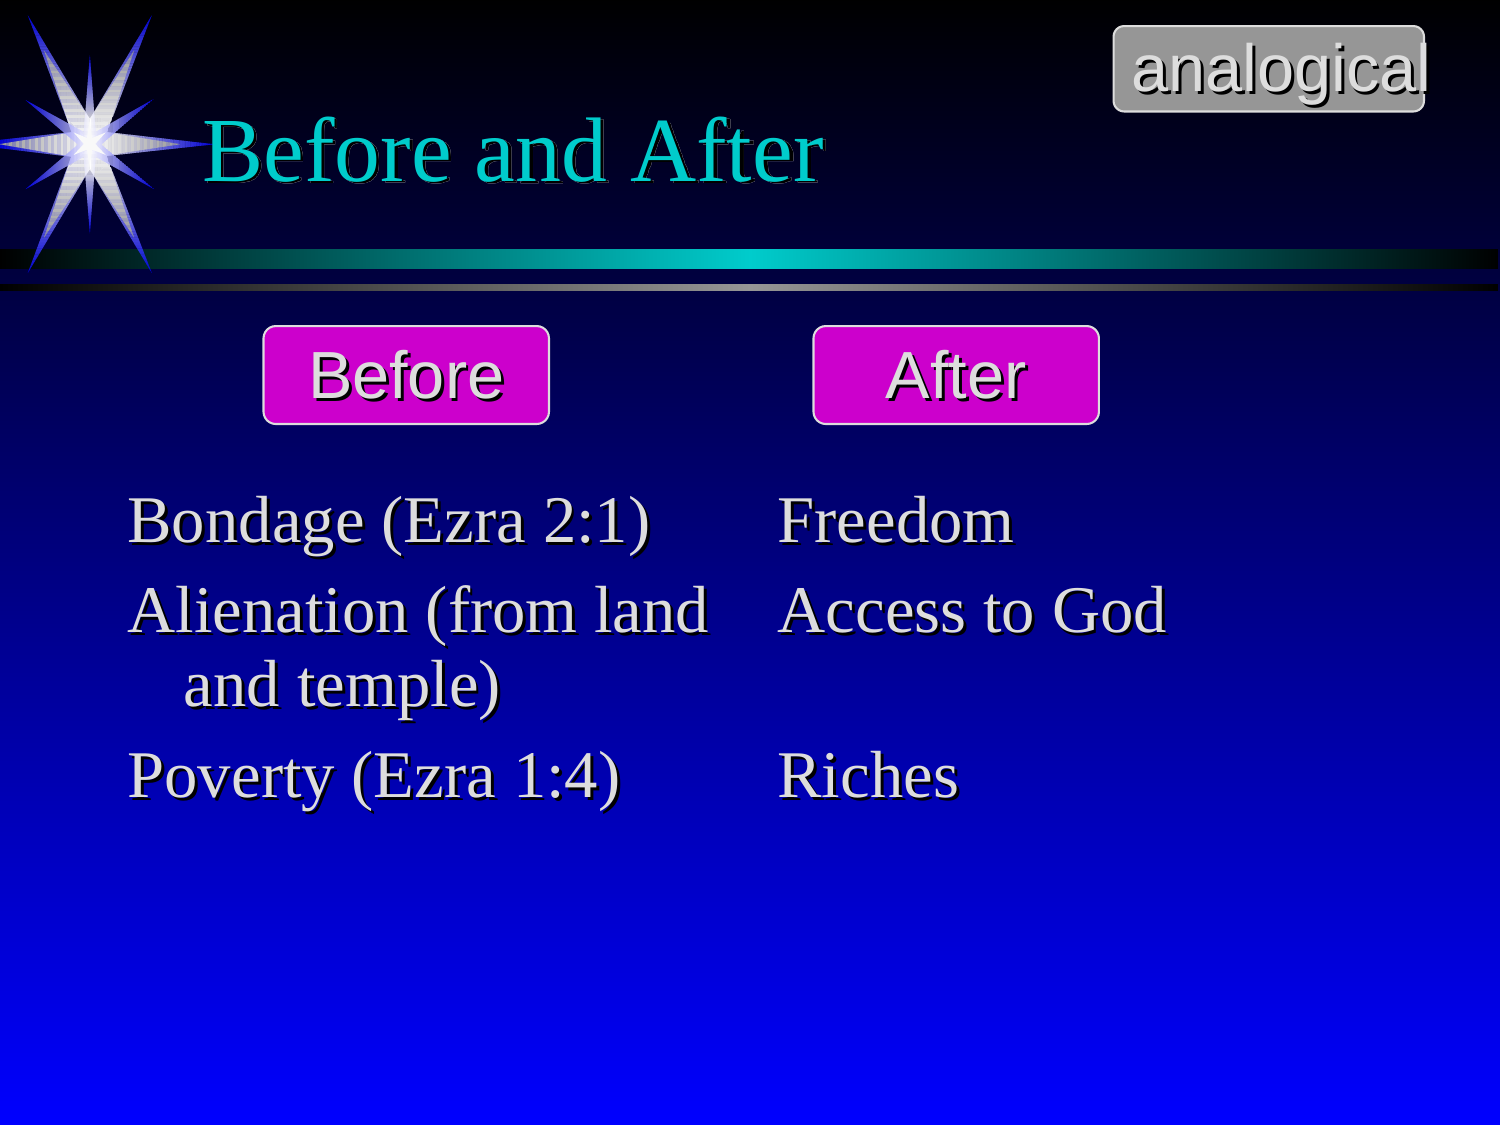

analogical
# Before and After
Before
After
Bondage (Ezra 2:1)
Alienation (from land and temple)
Poverty (Ezra 1:4)
Freedom
Access to God
Riches